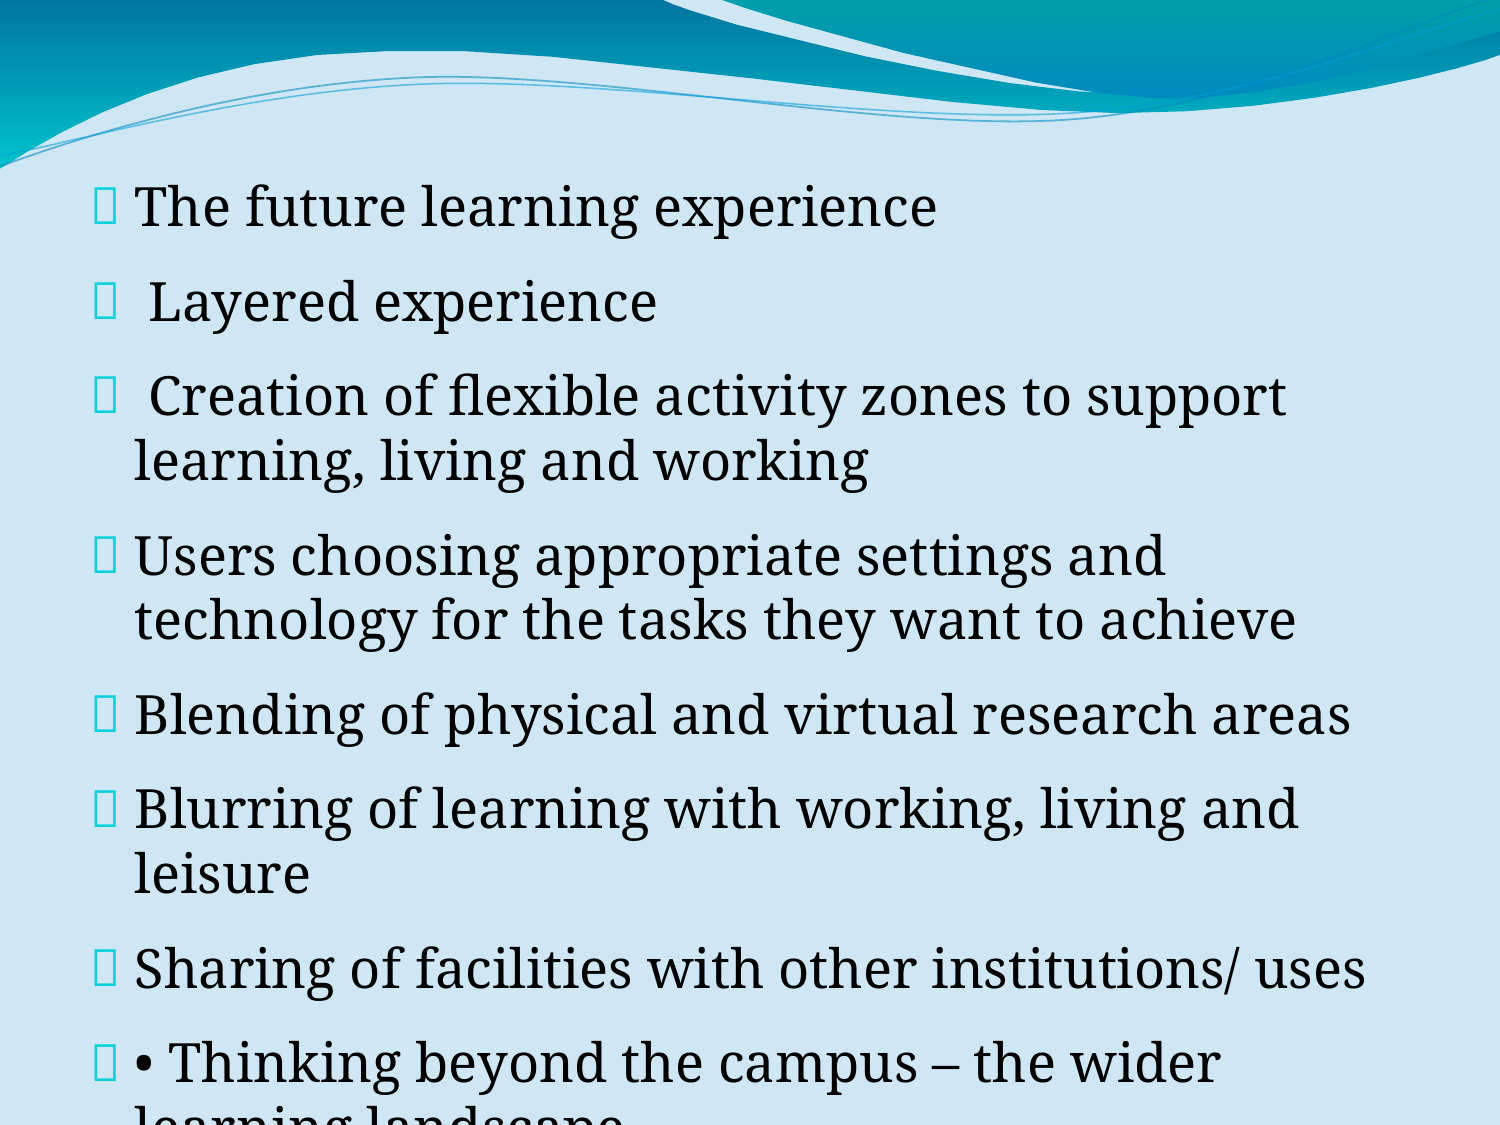

#
The future learning experience
 Layered experience
 Creation of flexible activity zones to support learning, living and working
Users choosing appropriate settings and technology for the tasks they want to achieve
Blending of physical and virtual research areas
Blurring of learning with working, living and leisure
Sharing of facilities with other institutions/ uses
• Thinking beyond the campus – the wider learning landscape